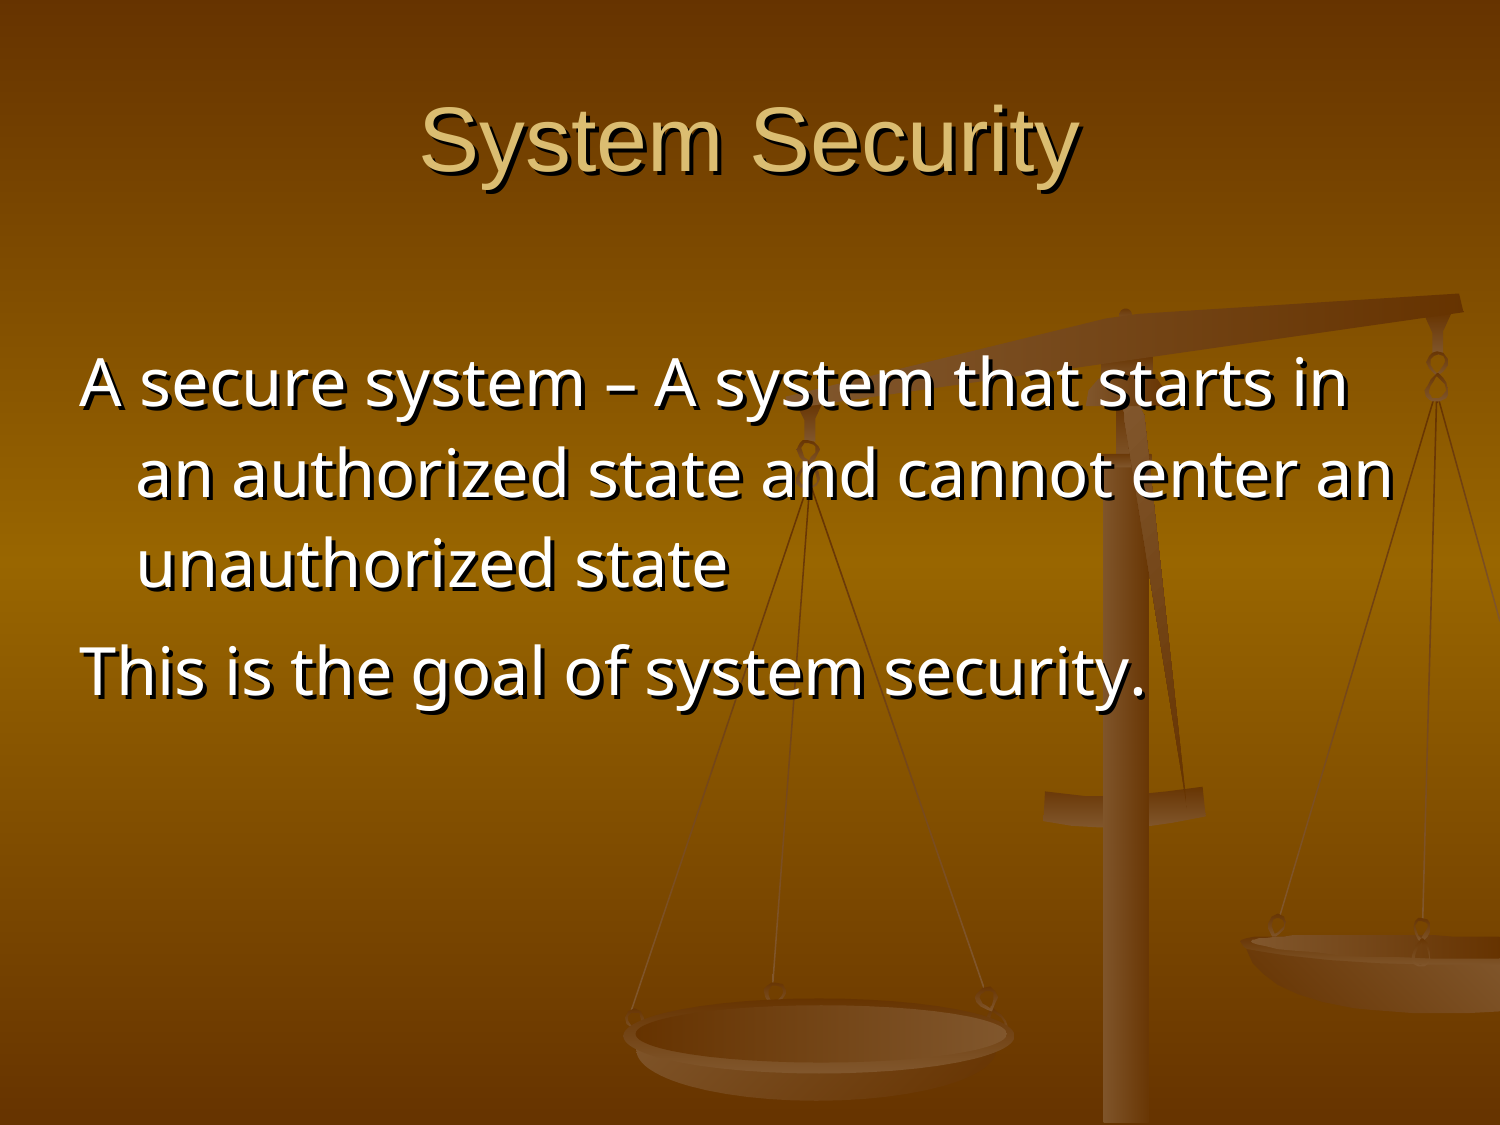

# System Security
A secure system – A system that starts in an authorized state and cannot enter an unauthorized state
This is the goal of system security.